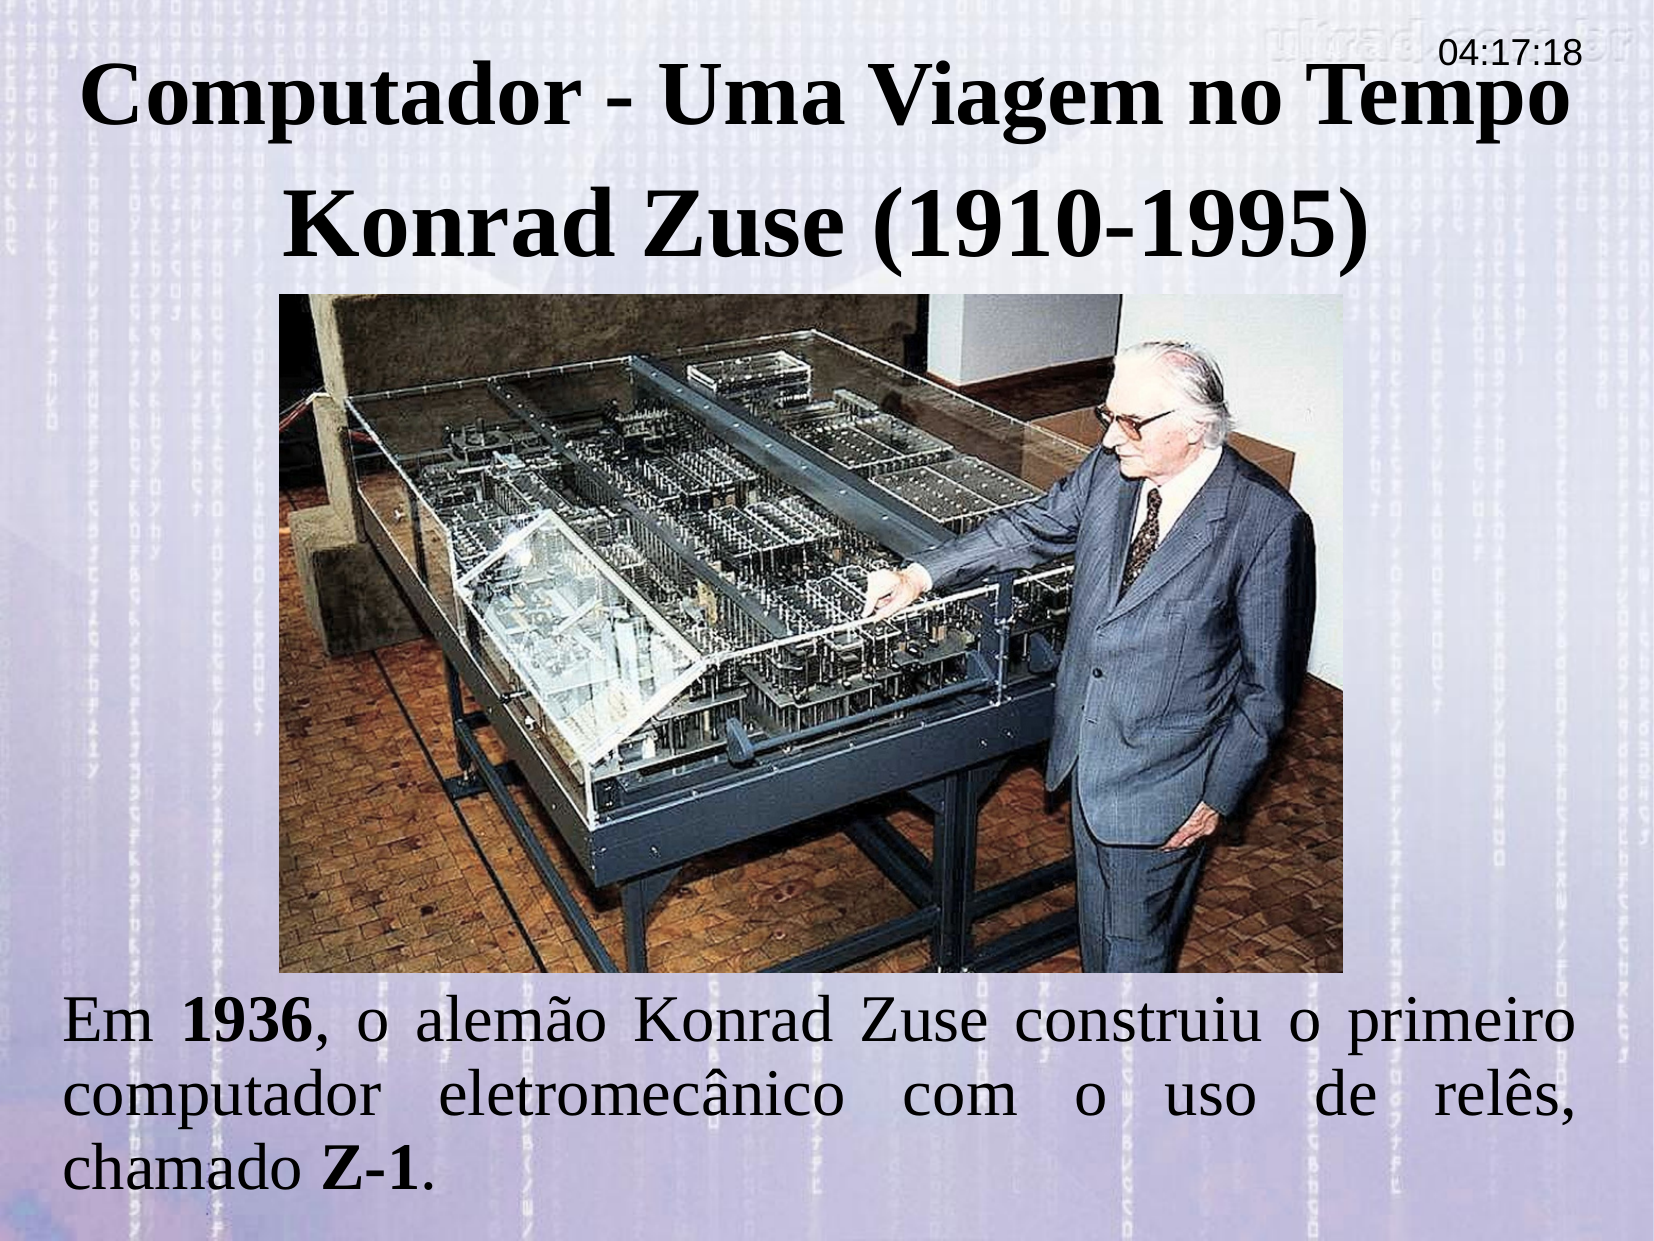

03:10:26
Computador - Uma Viagem no Tempo
Konrad Zuse (1910-1995)
Em 1936, o alemão Konrad Zuse construiu o primeiro computador eletromecânico com o uso de relês, chamado Z-1.